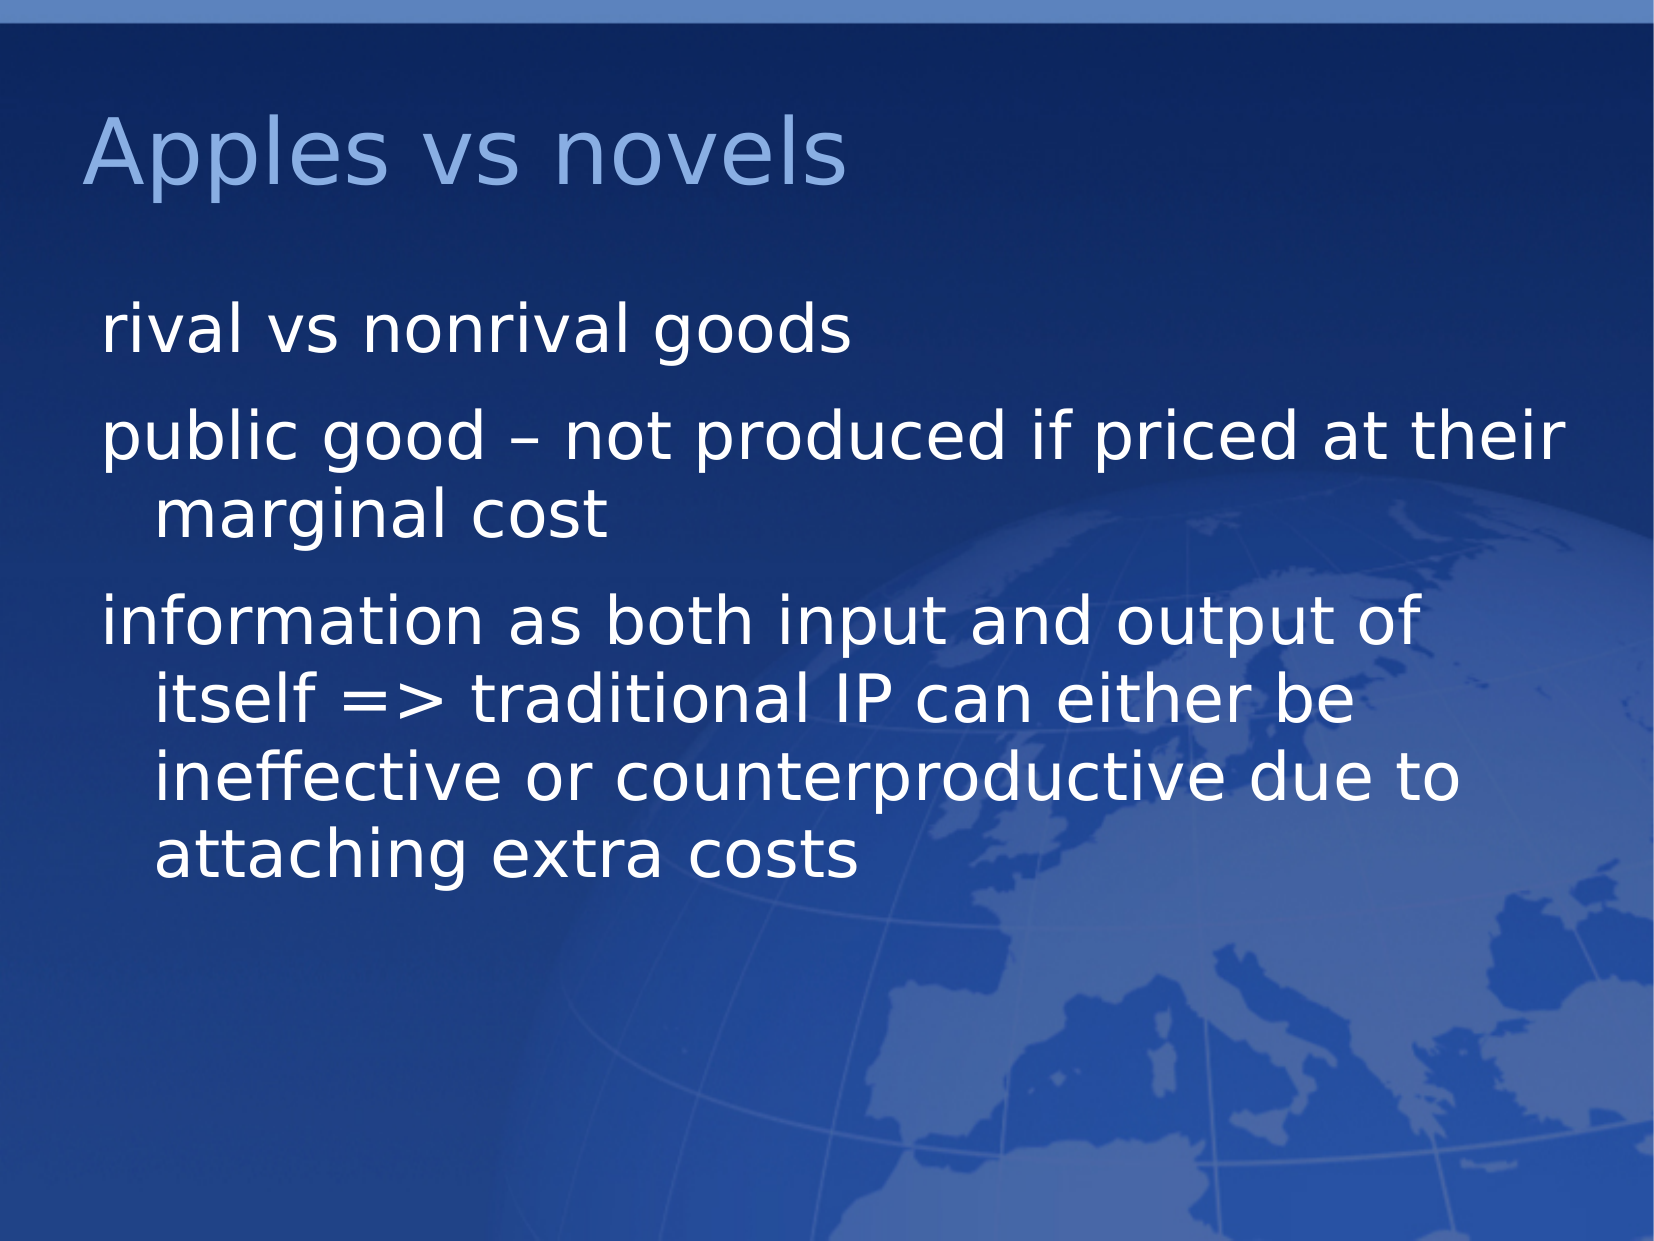

# Apples vs novels
rival vs nonrival goods
public good – not produced if priced at their marginal cost
information as both input and output of itself => traditional IP can either be ineffective or counterproductive due to attaching extra costs